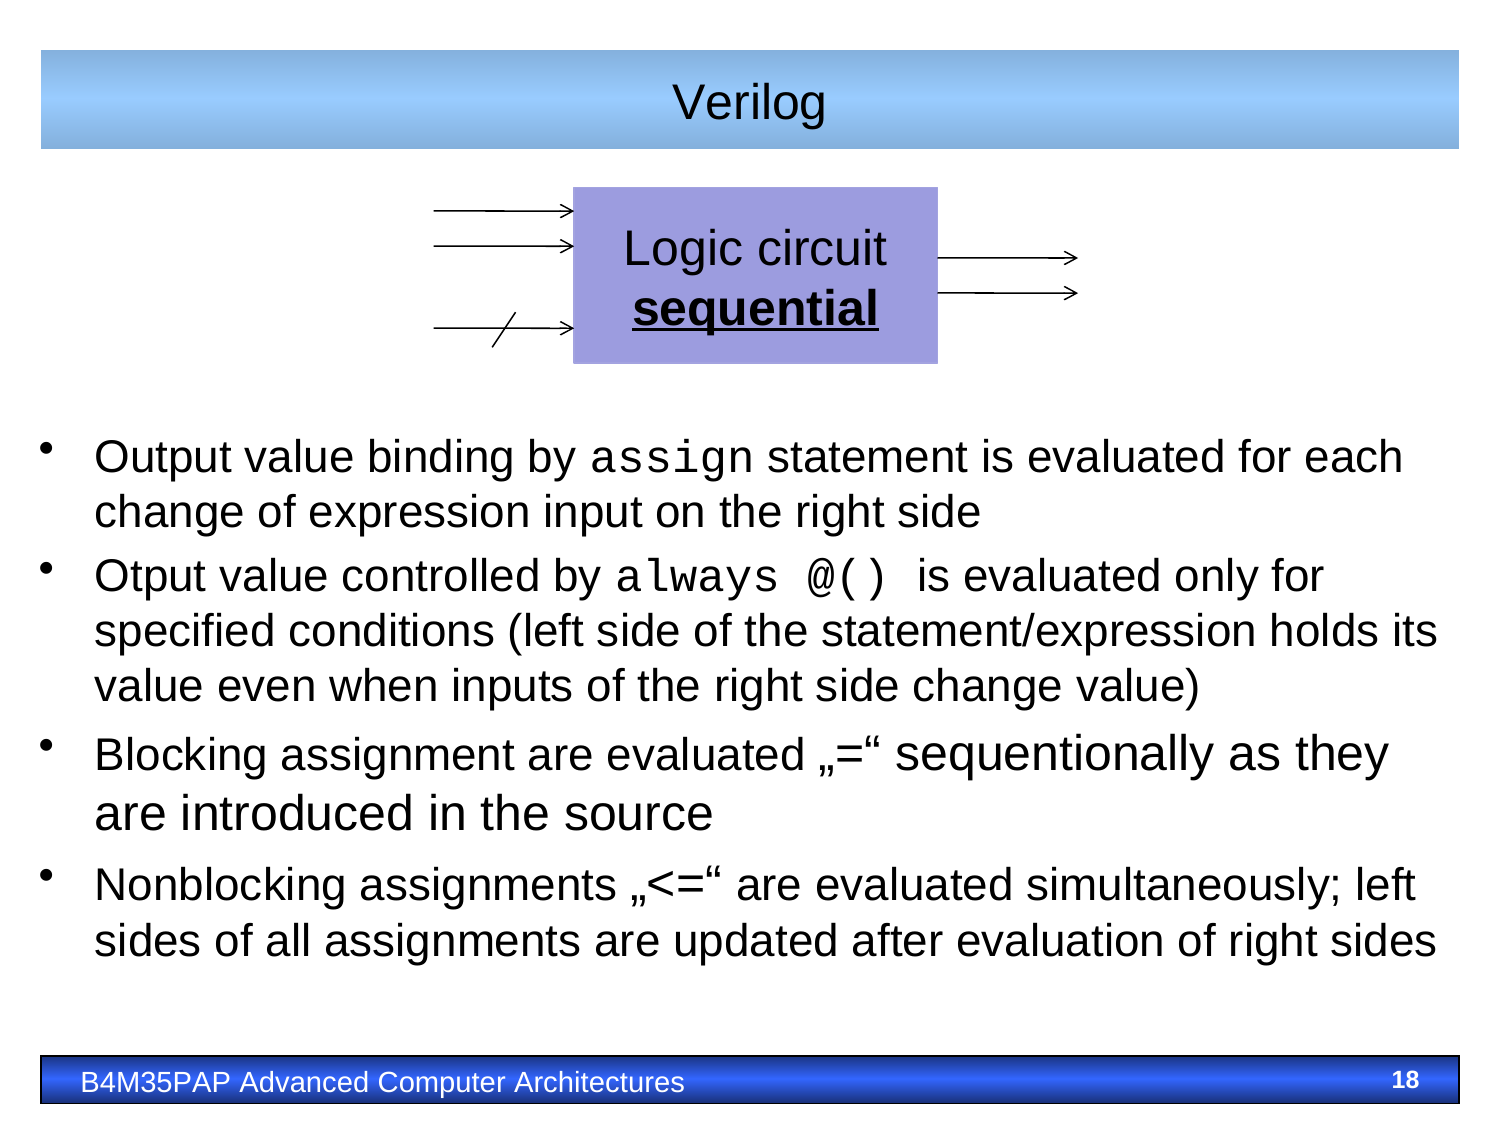

# Verilog
Output value binding by assign statement is evaluated for each change of expression input on the right side
Otput value controlled by always @() is evaluated only for specified conditions (left side of the statement/expression holds its value even when inputs of the right side change value)
Blocking assignment are evaluated „=“ sequentionally as they are introduced in the source
Nonblocking assignments „<=“ are evaluated simultaneously; left sides of all assignments are updated after evaluation of right sides
Logic circuit sequential